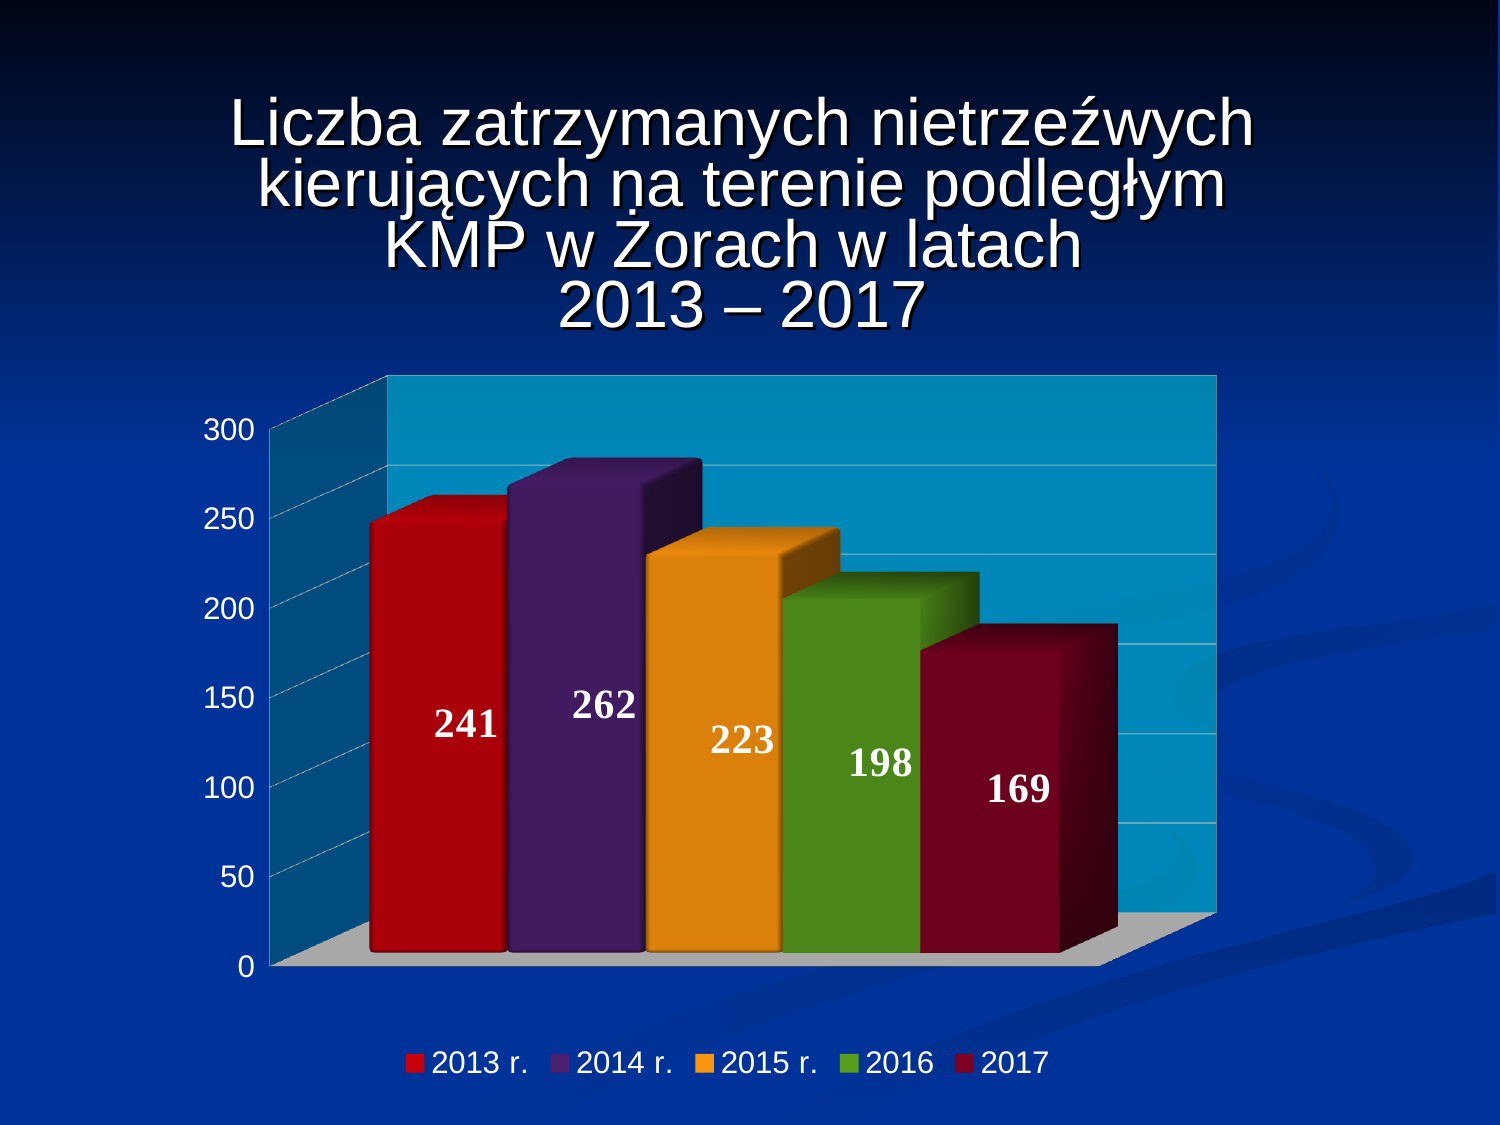

# Liczba zatrzymanych nietrzeźwych kierujących na terenie podległym KMP w Żorach w latach 2013 – 2017
[unsupported chart]